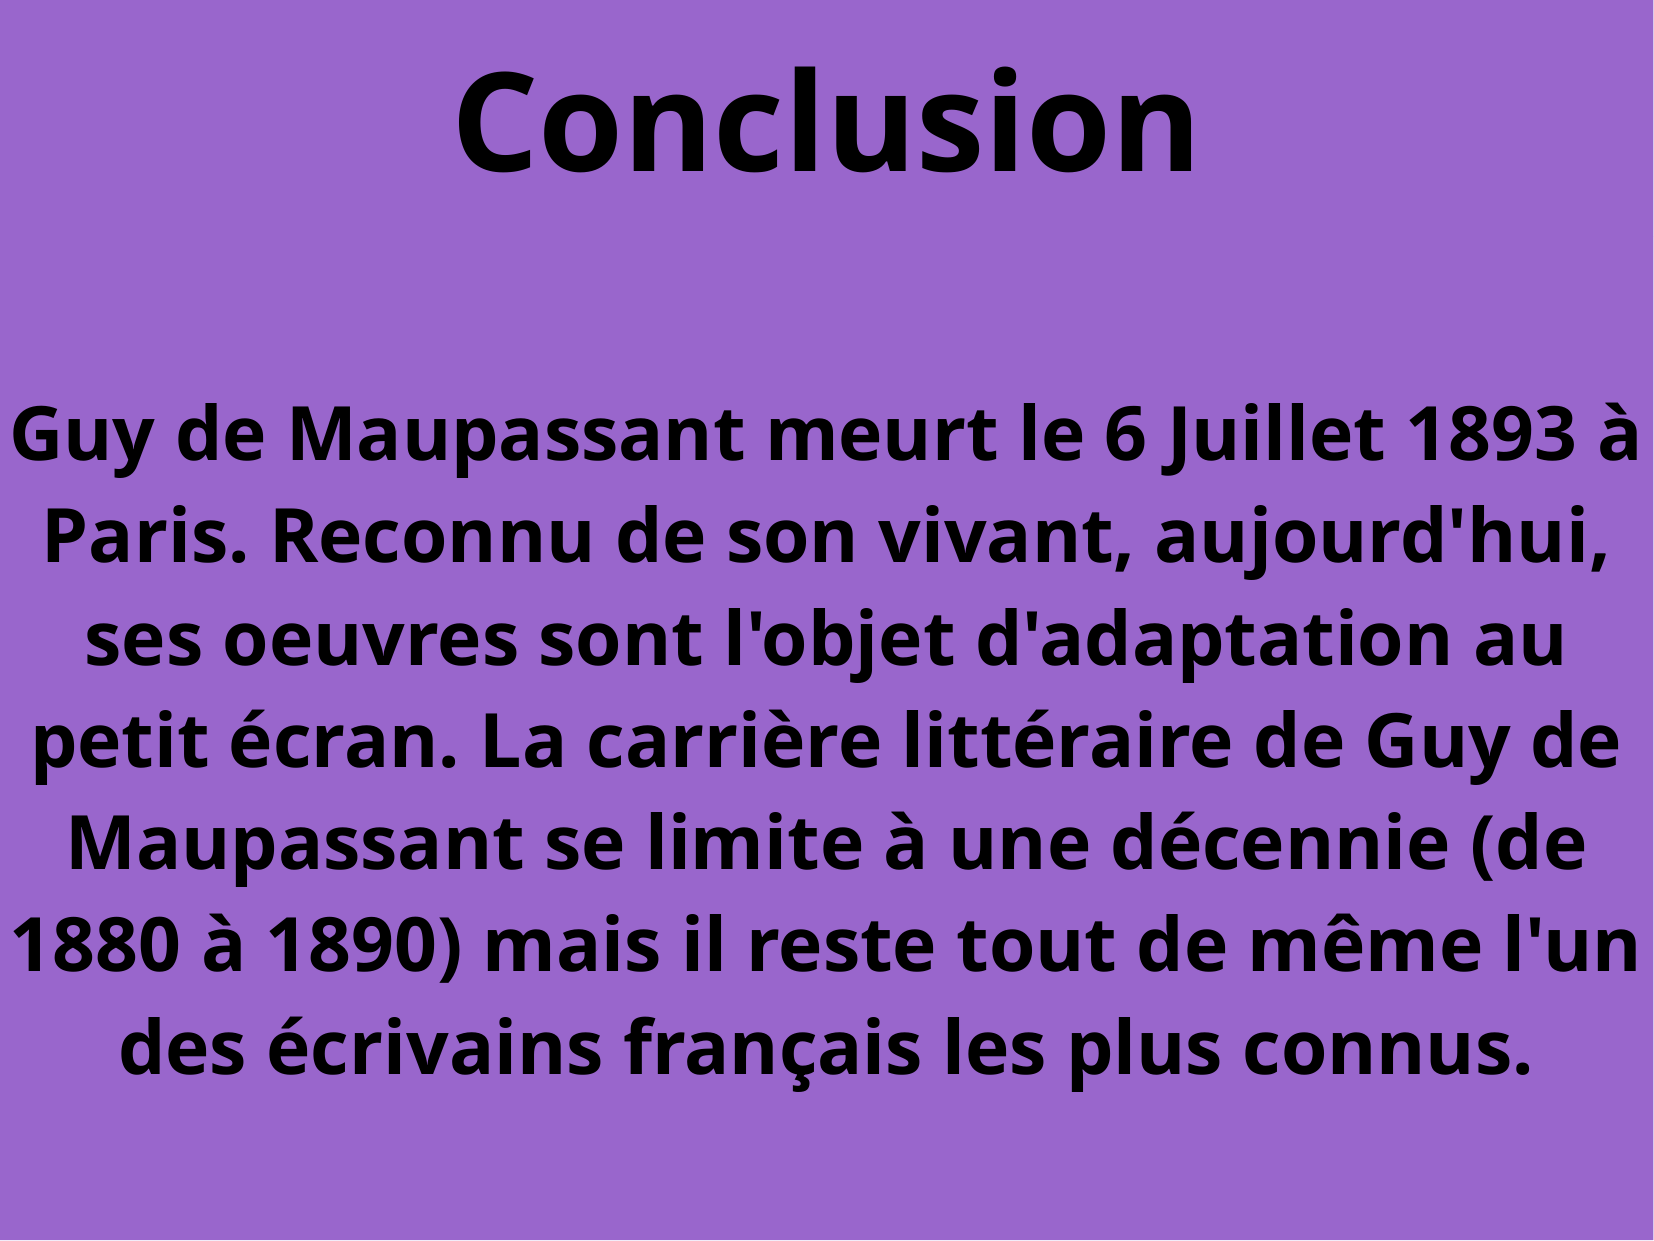

# Conclusion
Guy de Maupassant meurt le 6 Juillet 1893 à Paris. Reconnu de son vivant, aujourd'hui, ses oeuvres sont l'objet d'adaptation au petit écran. La carrière littéraire de Guy de Maupassant se limite à une décennie (de 1880 à 1890) mais il reste tout de même l'un des écrivains français les plus connus.